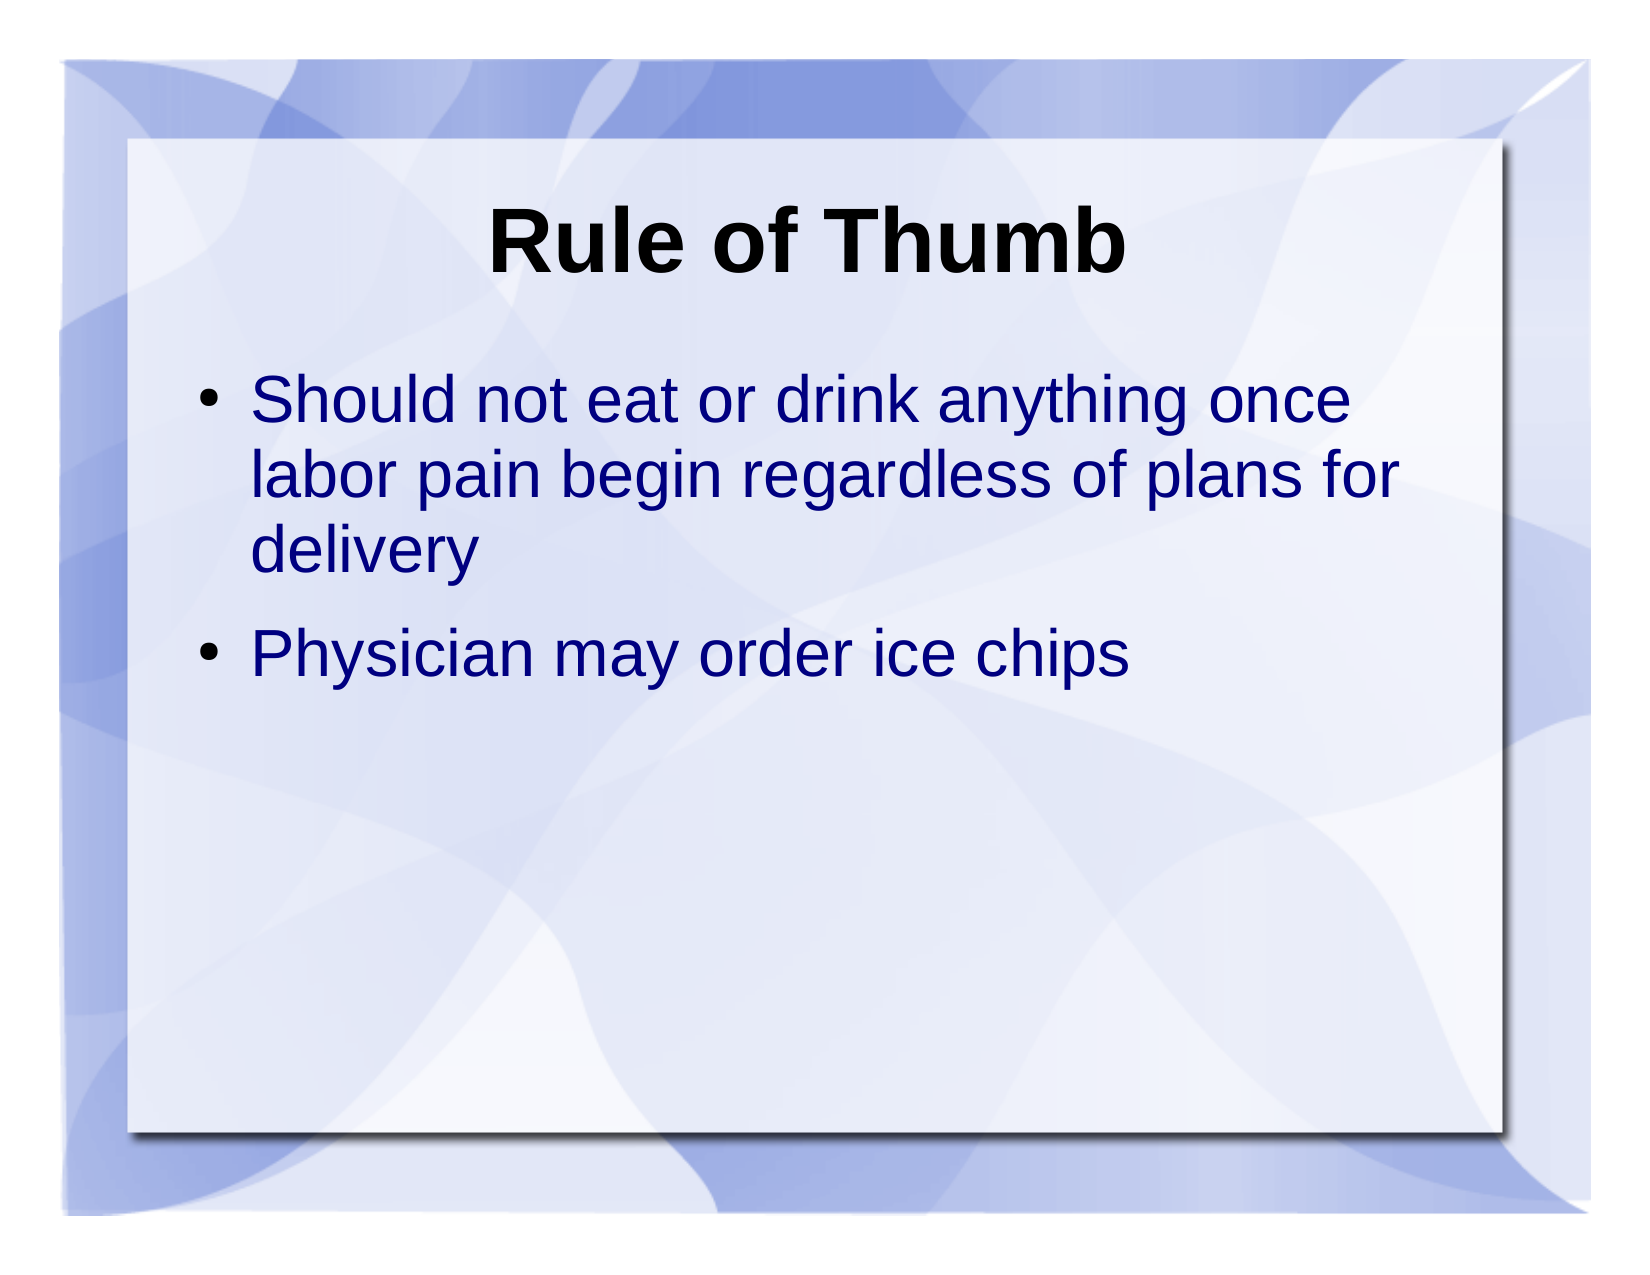

# Rule of Thumb
Should not eat or drink anything once labor pain begin regardless of plans for delivery
Physician may order ice chips